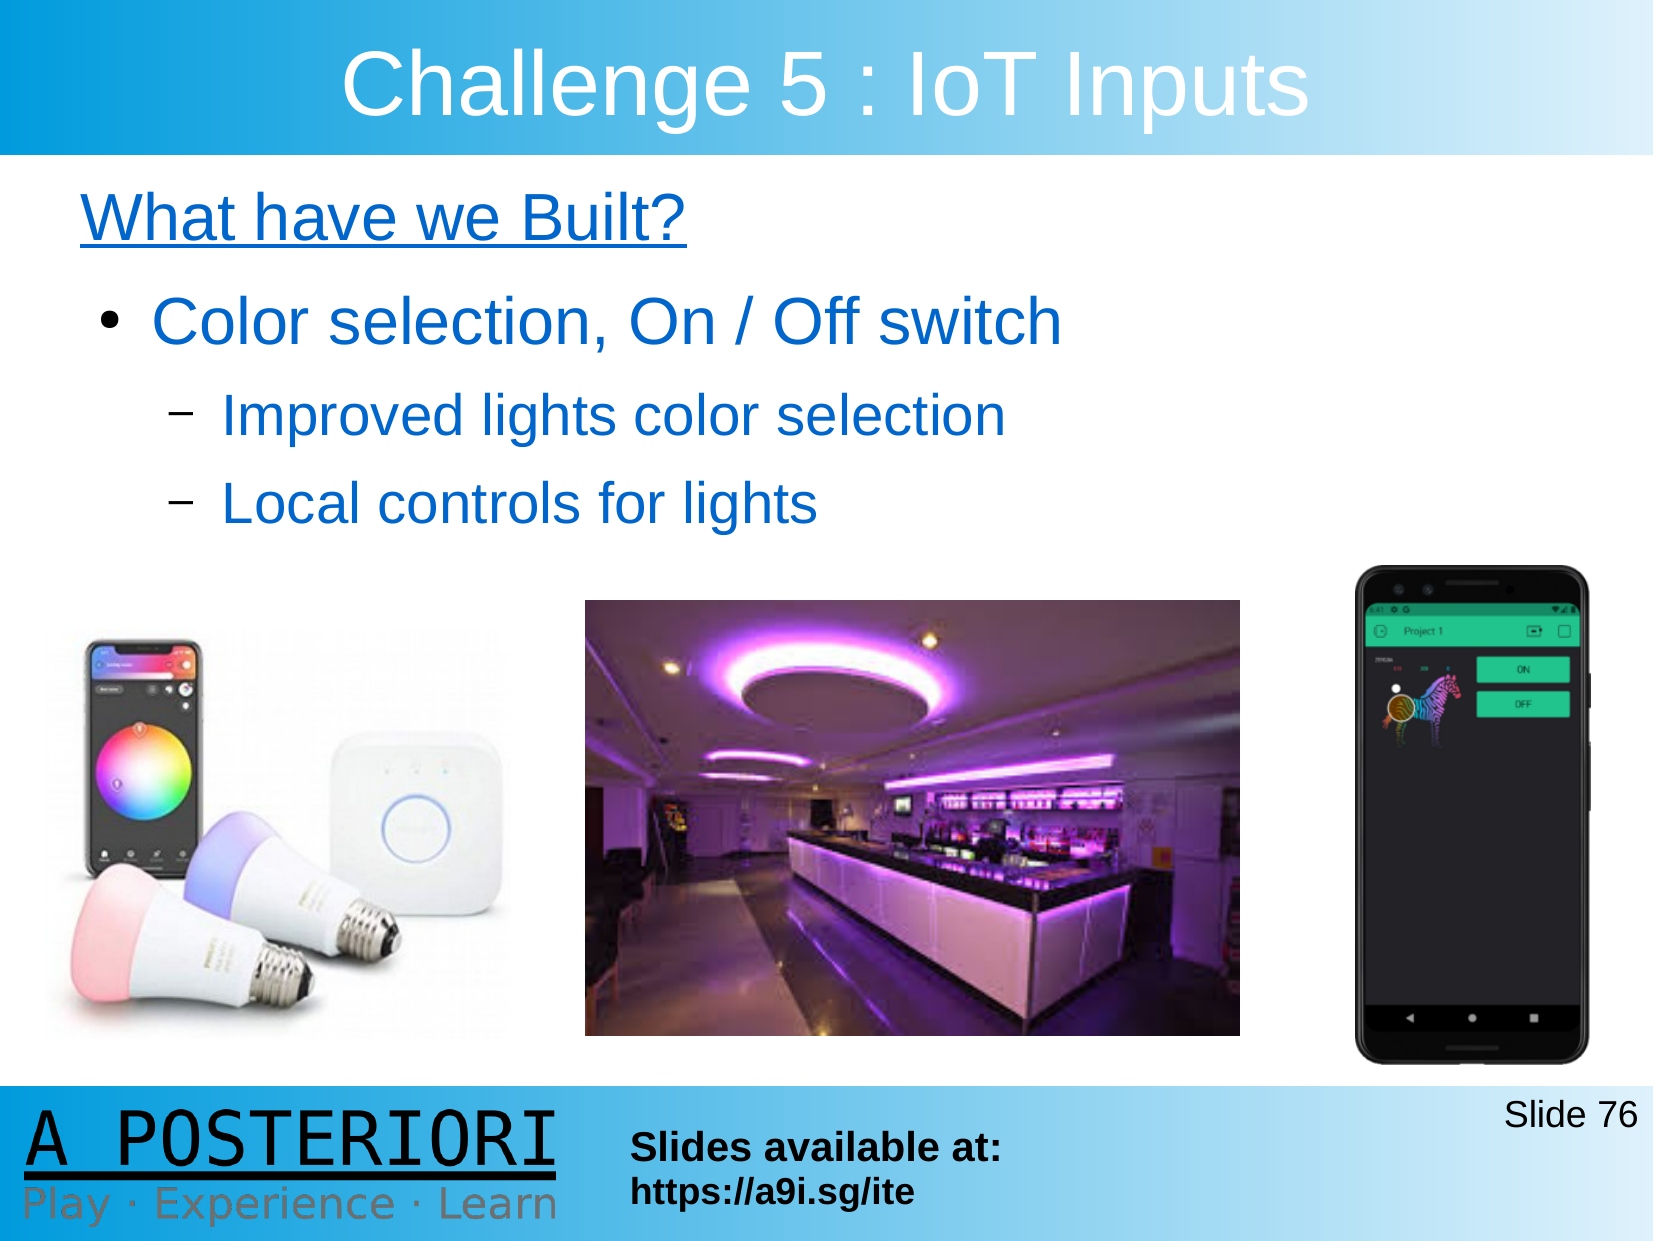

# Challenge 5 : IoT Inputs
What have we Built?
Color selection, On / Off switch
Improved lights color selection
Local controls for lights